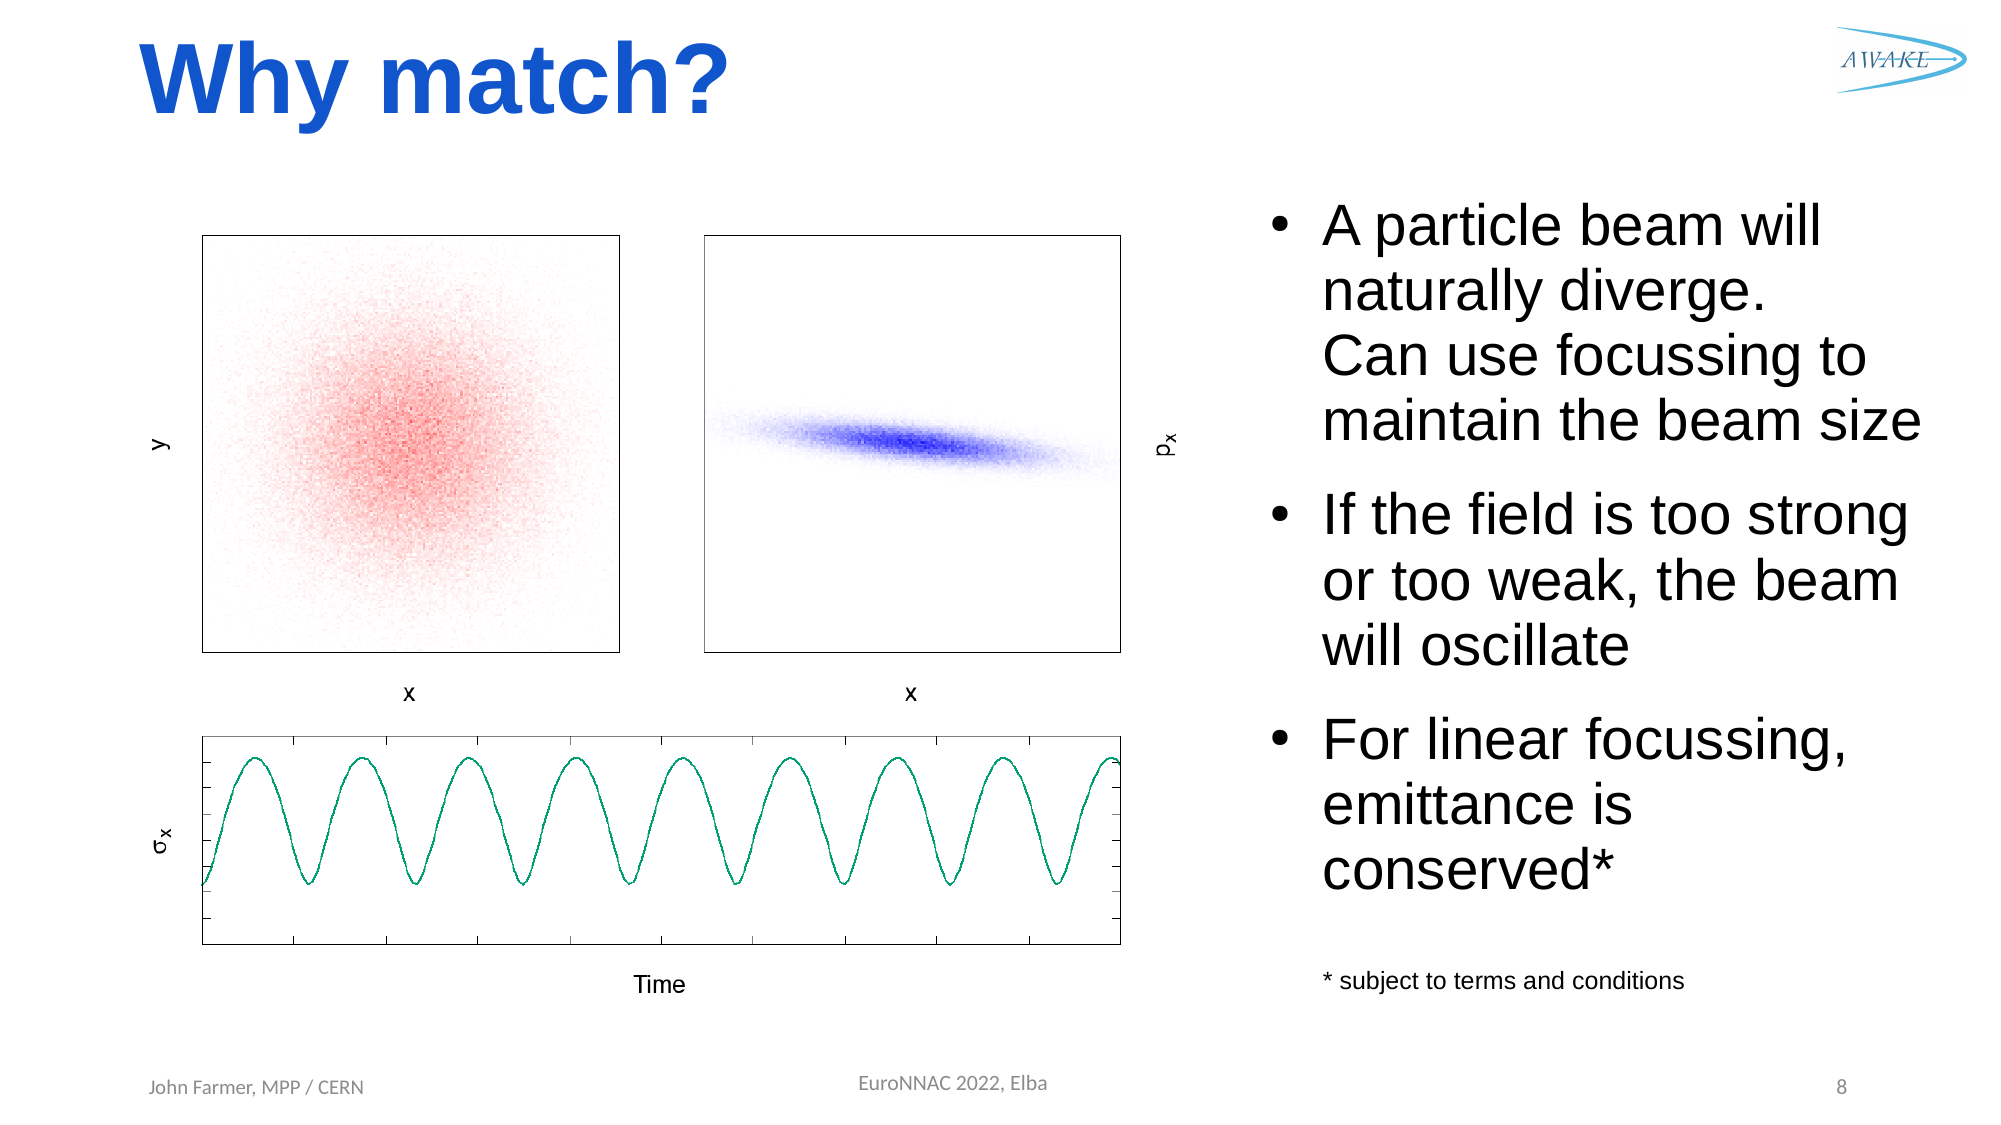

# Why match?
A particle beam will naturally diverge.
Can use focussing to maintain the beam size
If the field is too strong or too weak, the beam will oscillate
For linear focussing,
emittance is conserved*
* subject to terms and conditions
8